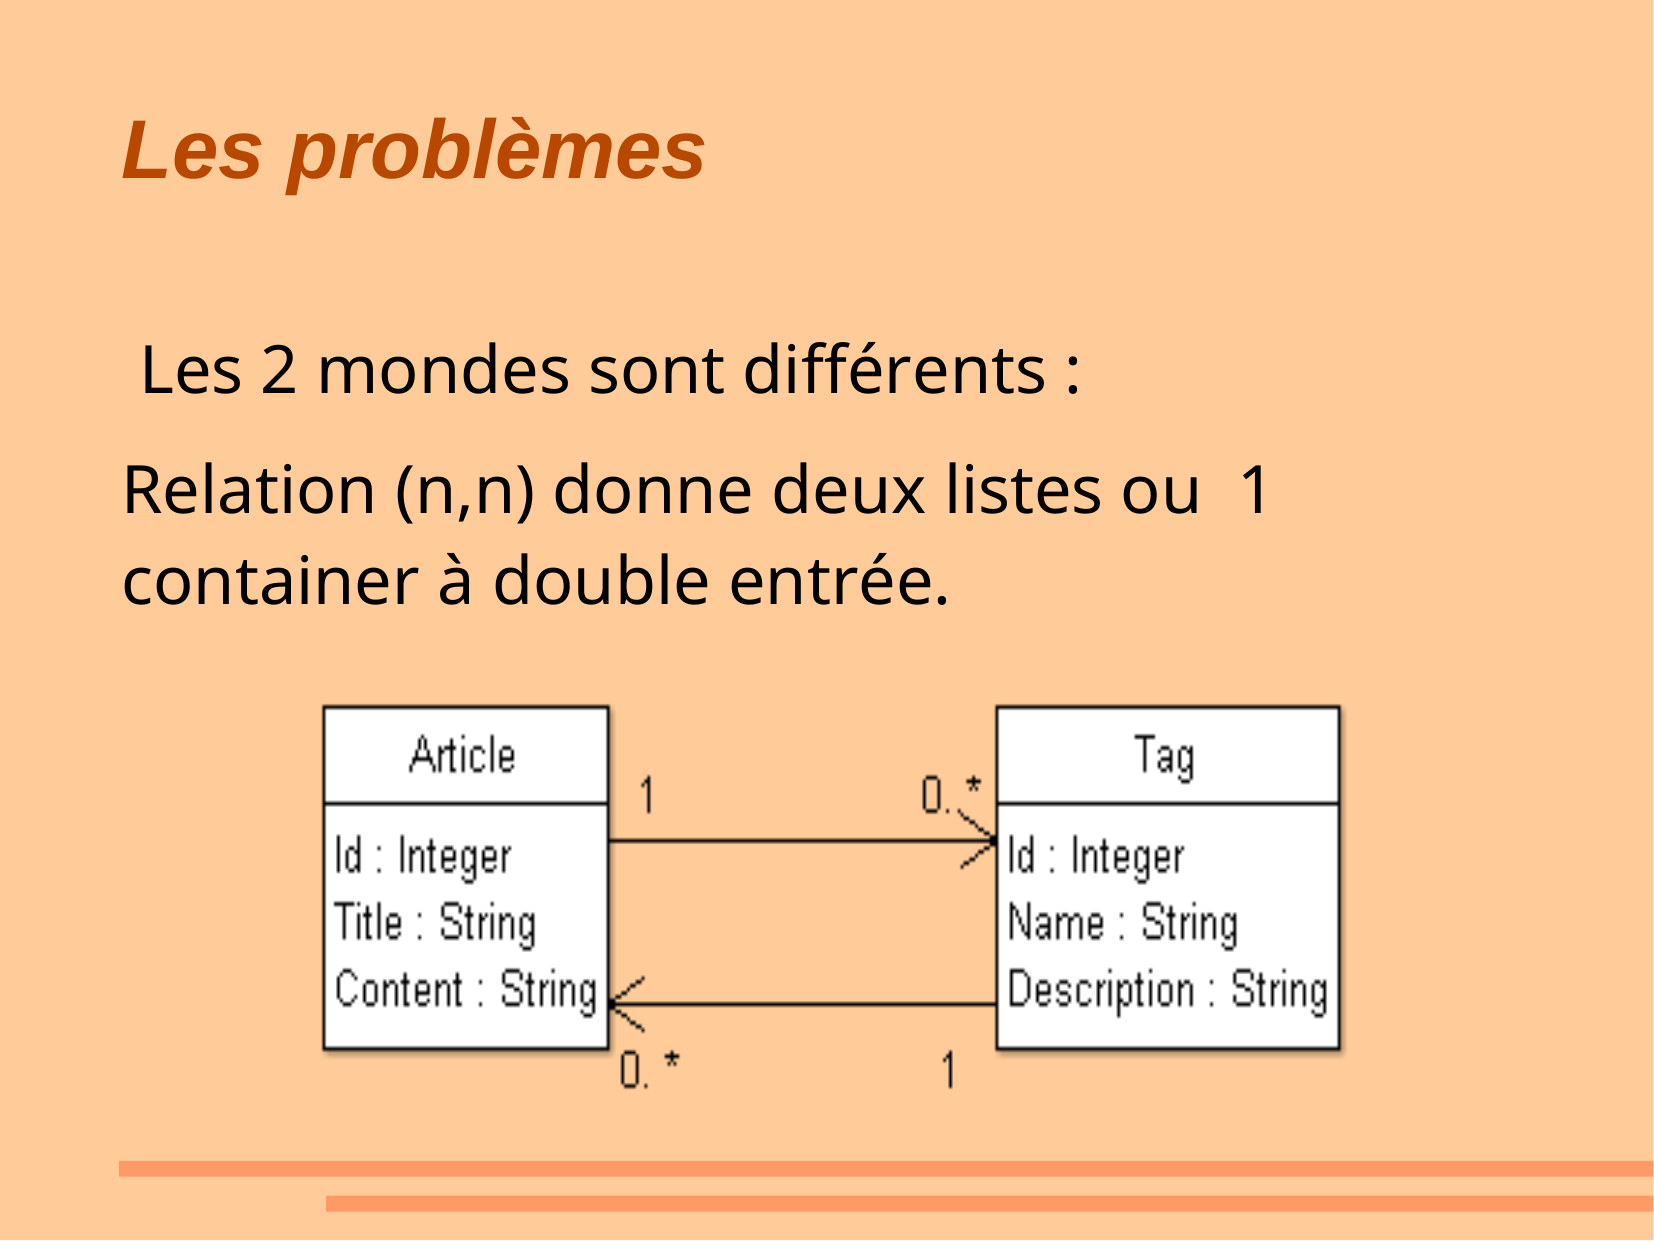

# Les problèmes
Les 2 mondes sont différents :
Relation (n,n) donne deux listes ou 1 container à double entrée.